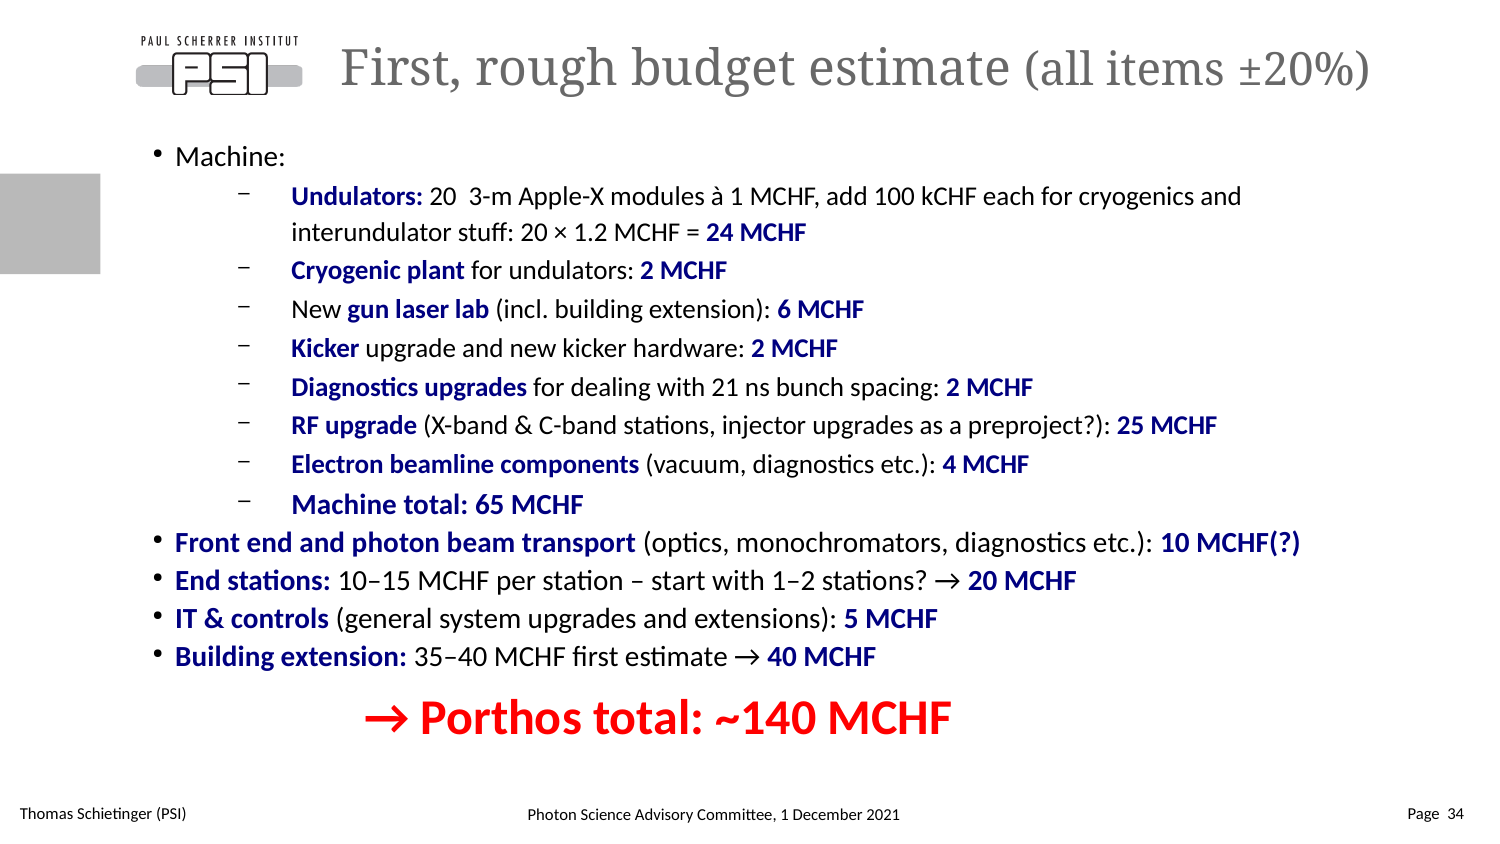

# First, rough budget estimate (all items ±20%)
Machine:
Undulators: 20 3-m Apple-X modules à 1 MCHF, add 100 kCHF each for cryogenics and
interundulator stuff: 20 × 1.2 MCHF = 24 MCHF
Cryogenic plant for undulators: 2 MCHF
New gun laser lab (incl. building extension): 6 MCHF
Kicker upgrade and new kicker hardware: 2 MCHF
Diagnostics upgrades for dealing with 21 ns bunch spacing: 2 MCHF
RF upgrade (X-band & C-band stations, injector upgrades as a preproject?): 25 MCHF
Electron beamline components (vacuum, diagnostics etc.): 4 MCHF
Machine total: 65 MCHF
Front end and photon beam transport (optics, monochromators, diagnostics etc.): 10 MCHF(?)
End stations: 10–15 MCHF per station – start with 1–2 stations? → 20 MCHF
IT & controls (general system upgrades and extensions): 5 MCHF
Building extension: 35–40 MCHF first estimate → 40 MCHF
→ Porthos total: ~140 MCHF